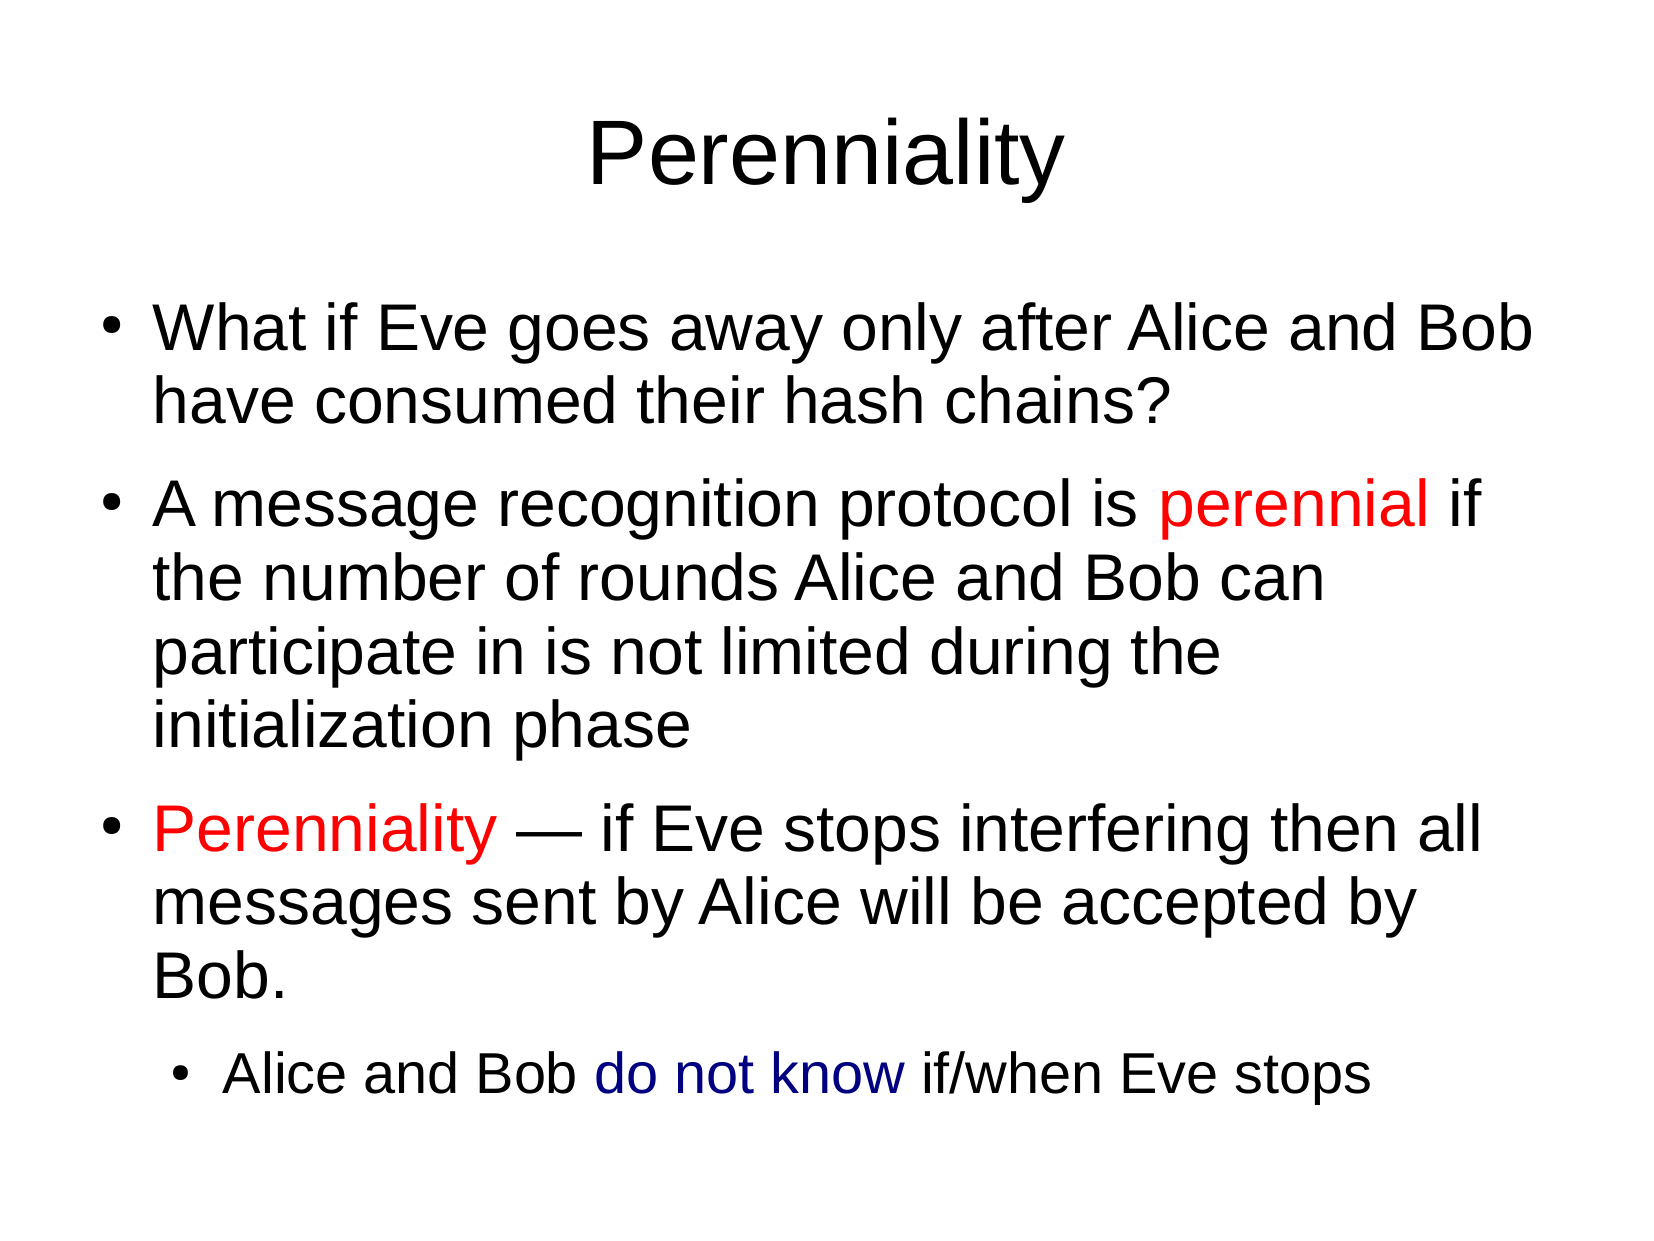

# Perenniality
What if Eve goes away only after Alice and Bob have consumed their hash chains?
A message recognition protocol is perennial if the number of rounds Alice and Bob can participate in is not limited during the initialization phase
Perenniality — if Eve stops interfering then all messages sent by Alice will be accepted by Bob.
Alice and Bob do not know if/when Eve stops